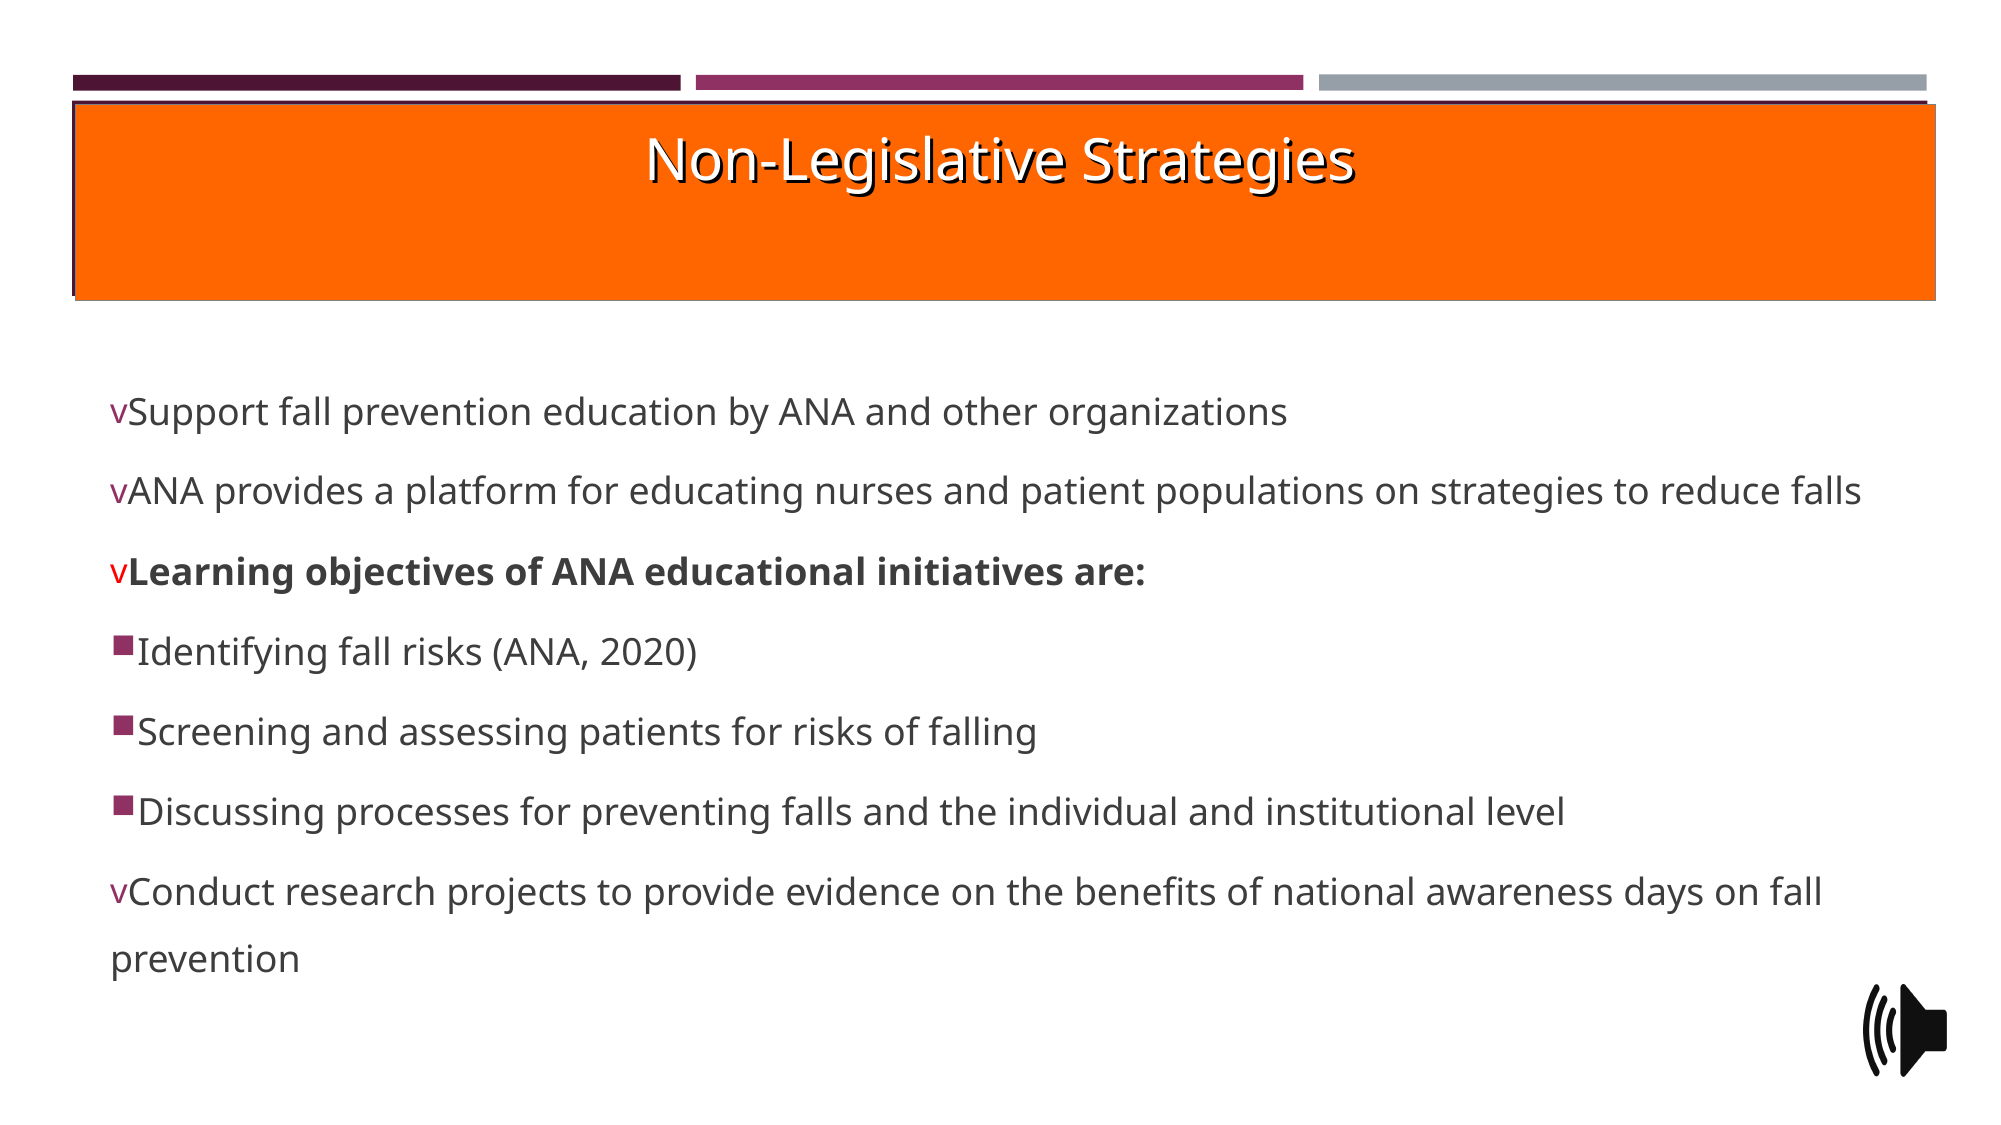

# Non-Legislative Strategies
Support fall prevention education by ANA and other organizations
ANA provides a platform for educating nurses and patient populations on strategies to reduce falls
Learning objectives of ANA educational initiatives are:
Identifying fall risks (ANA, 2020)
Screening and assessing patients for risks of falling
Discussing processes for preventing falls and the individual and institutional level
Conduct research projects to provide evidence on the benefits of national awareness days on fall prevention